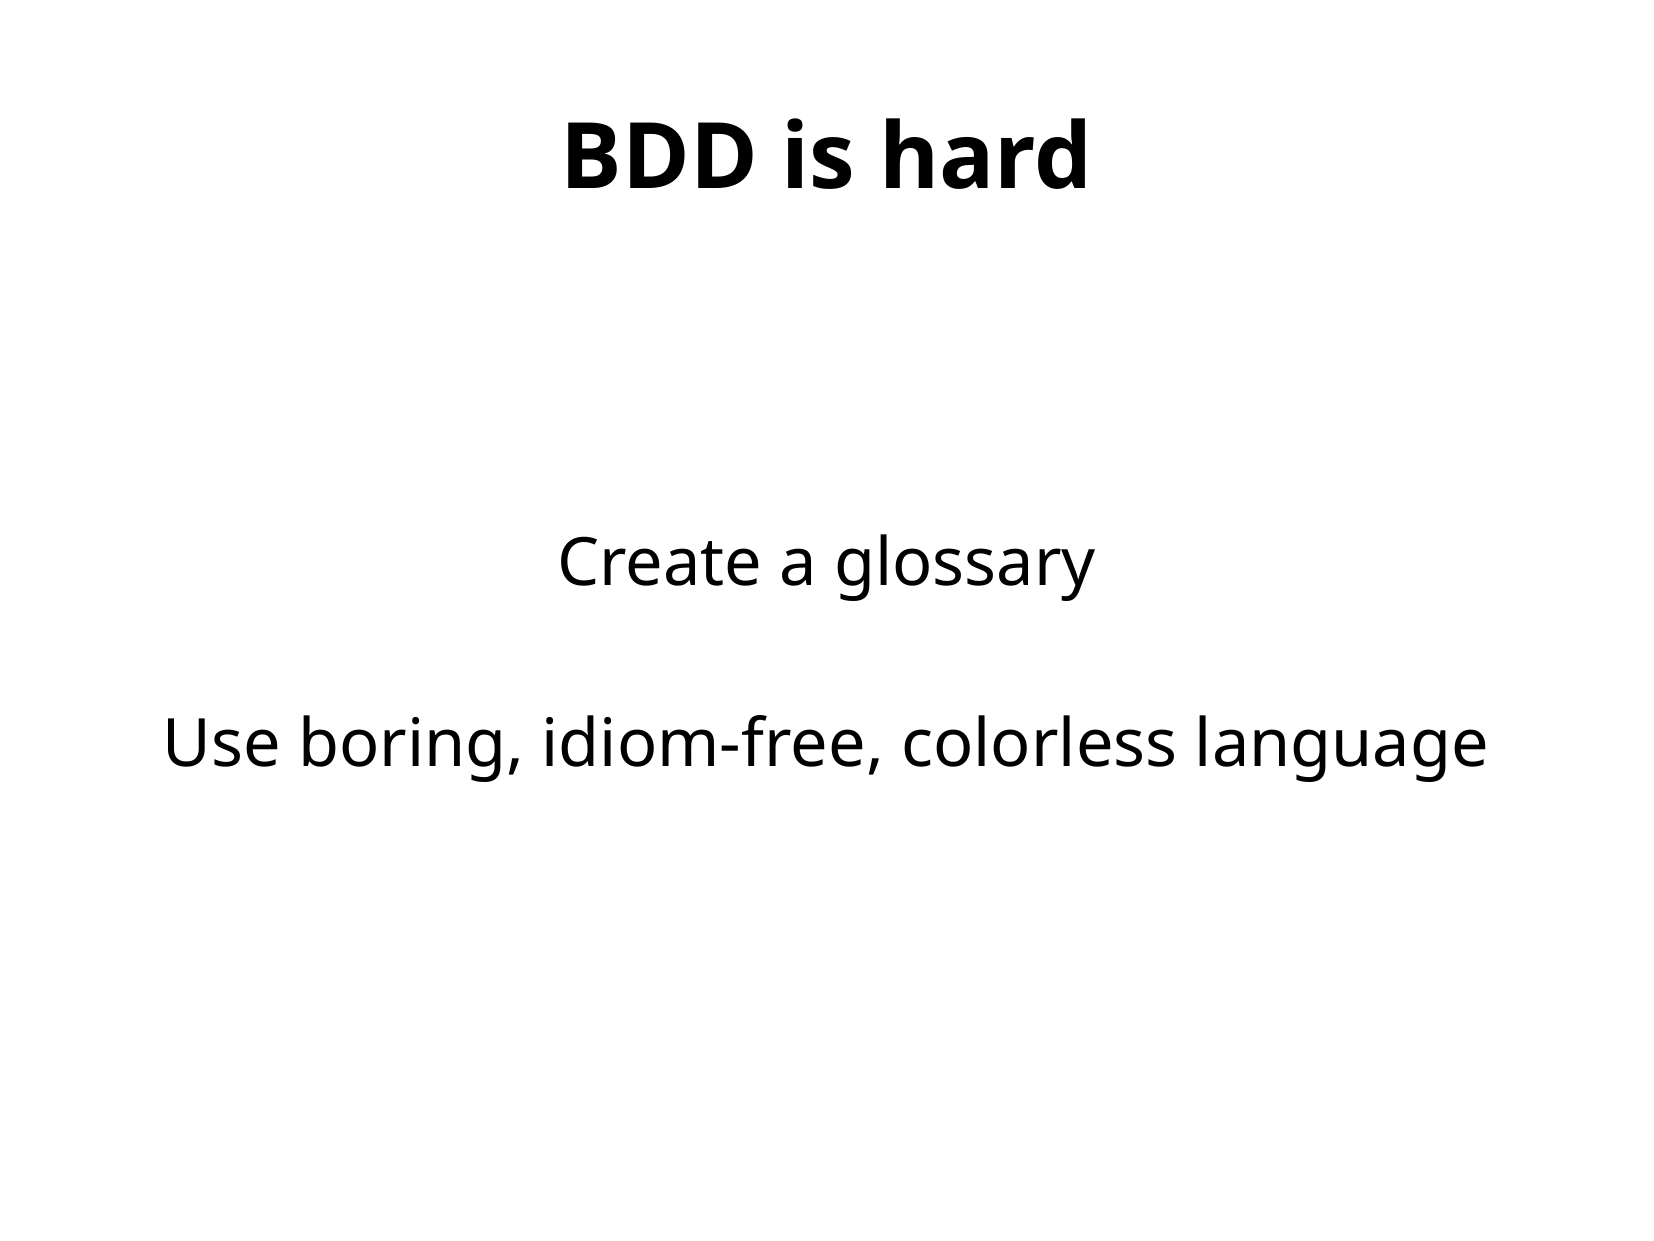

# BDD is hard
Create a glossary
Use boring, idiom-free, colorless language